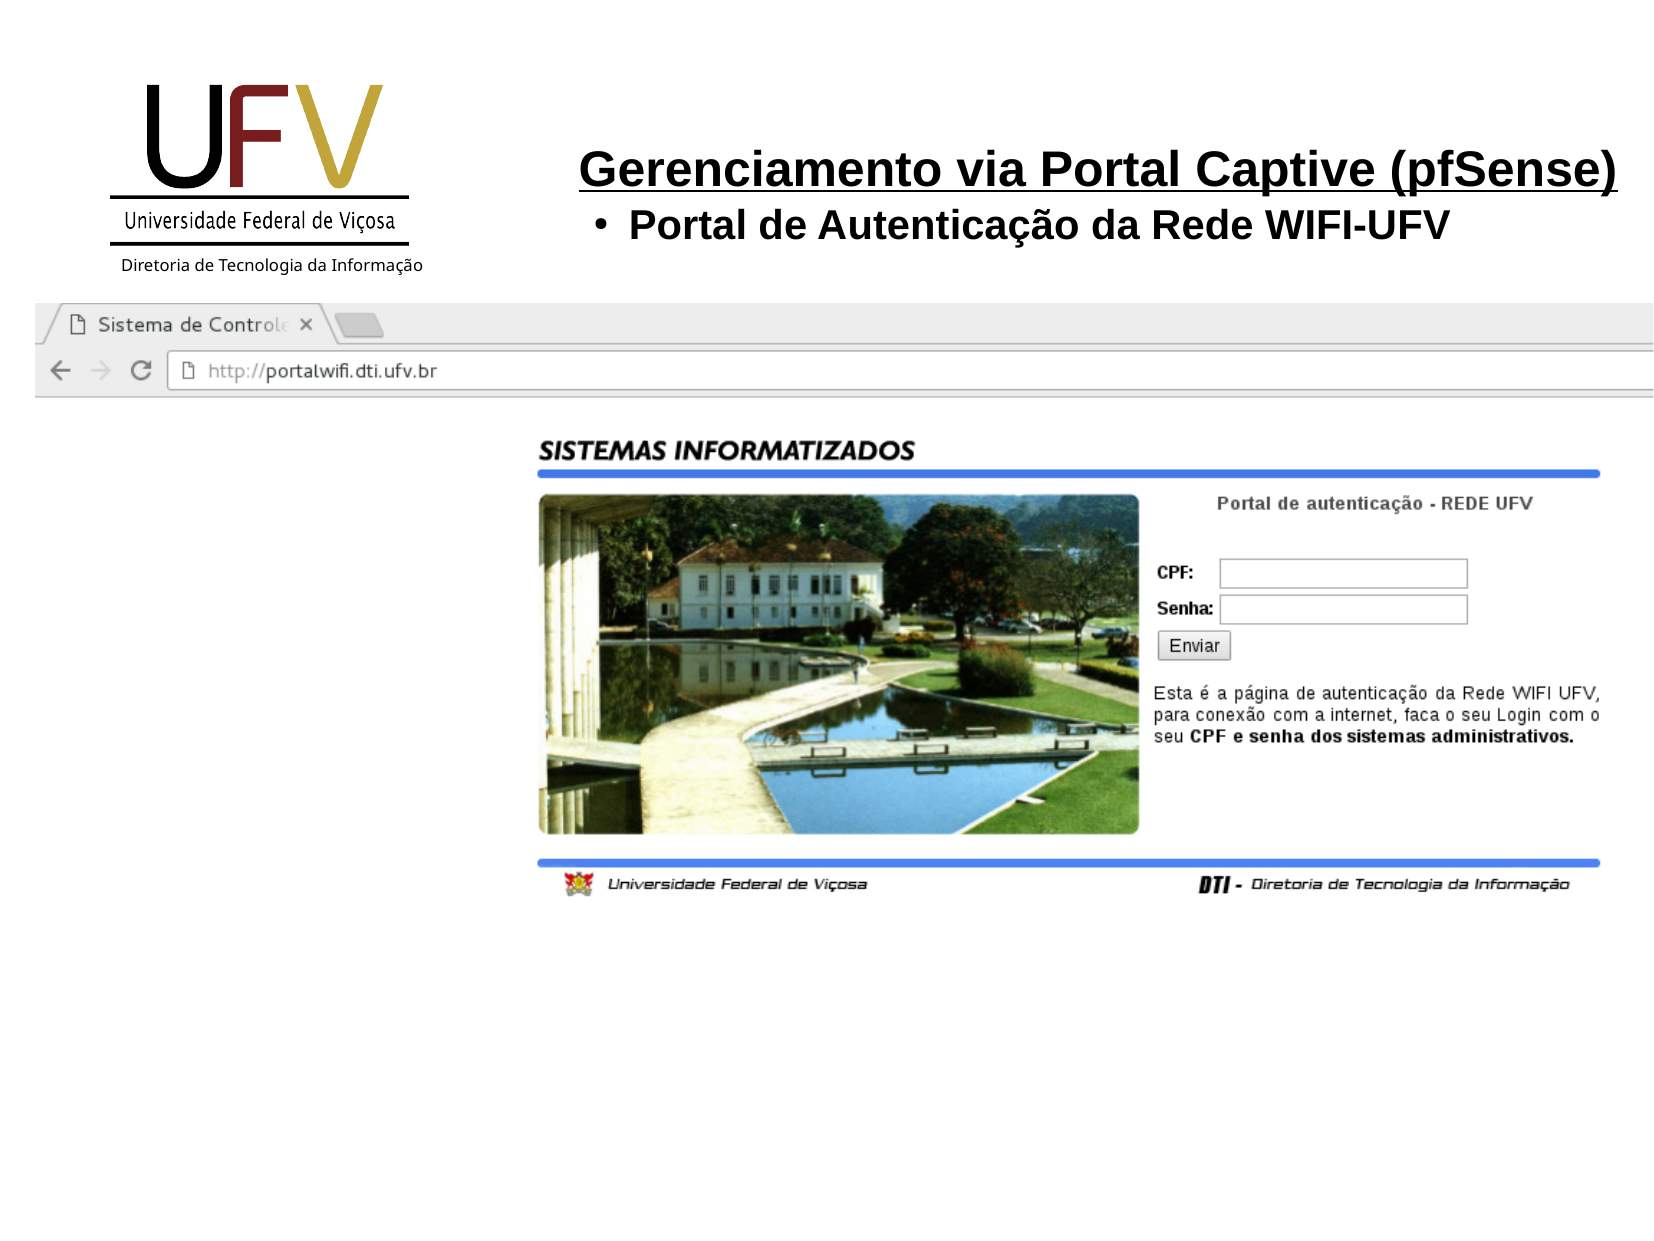

# Gerenciamento via Portal Captive (pfSense)
Portal de Autenticação da Rede WIFI-UFV
Diretoria de Tecnologia da Informação